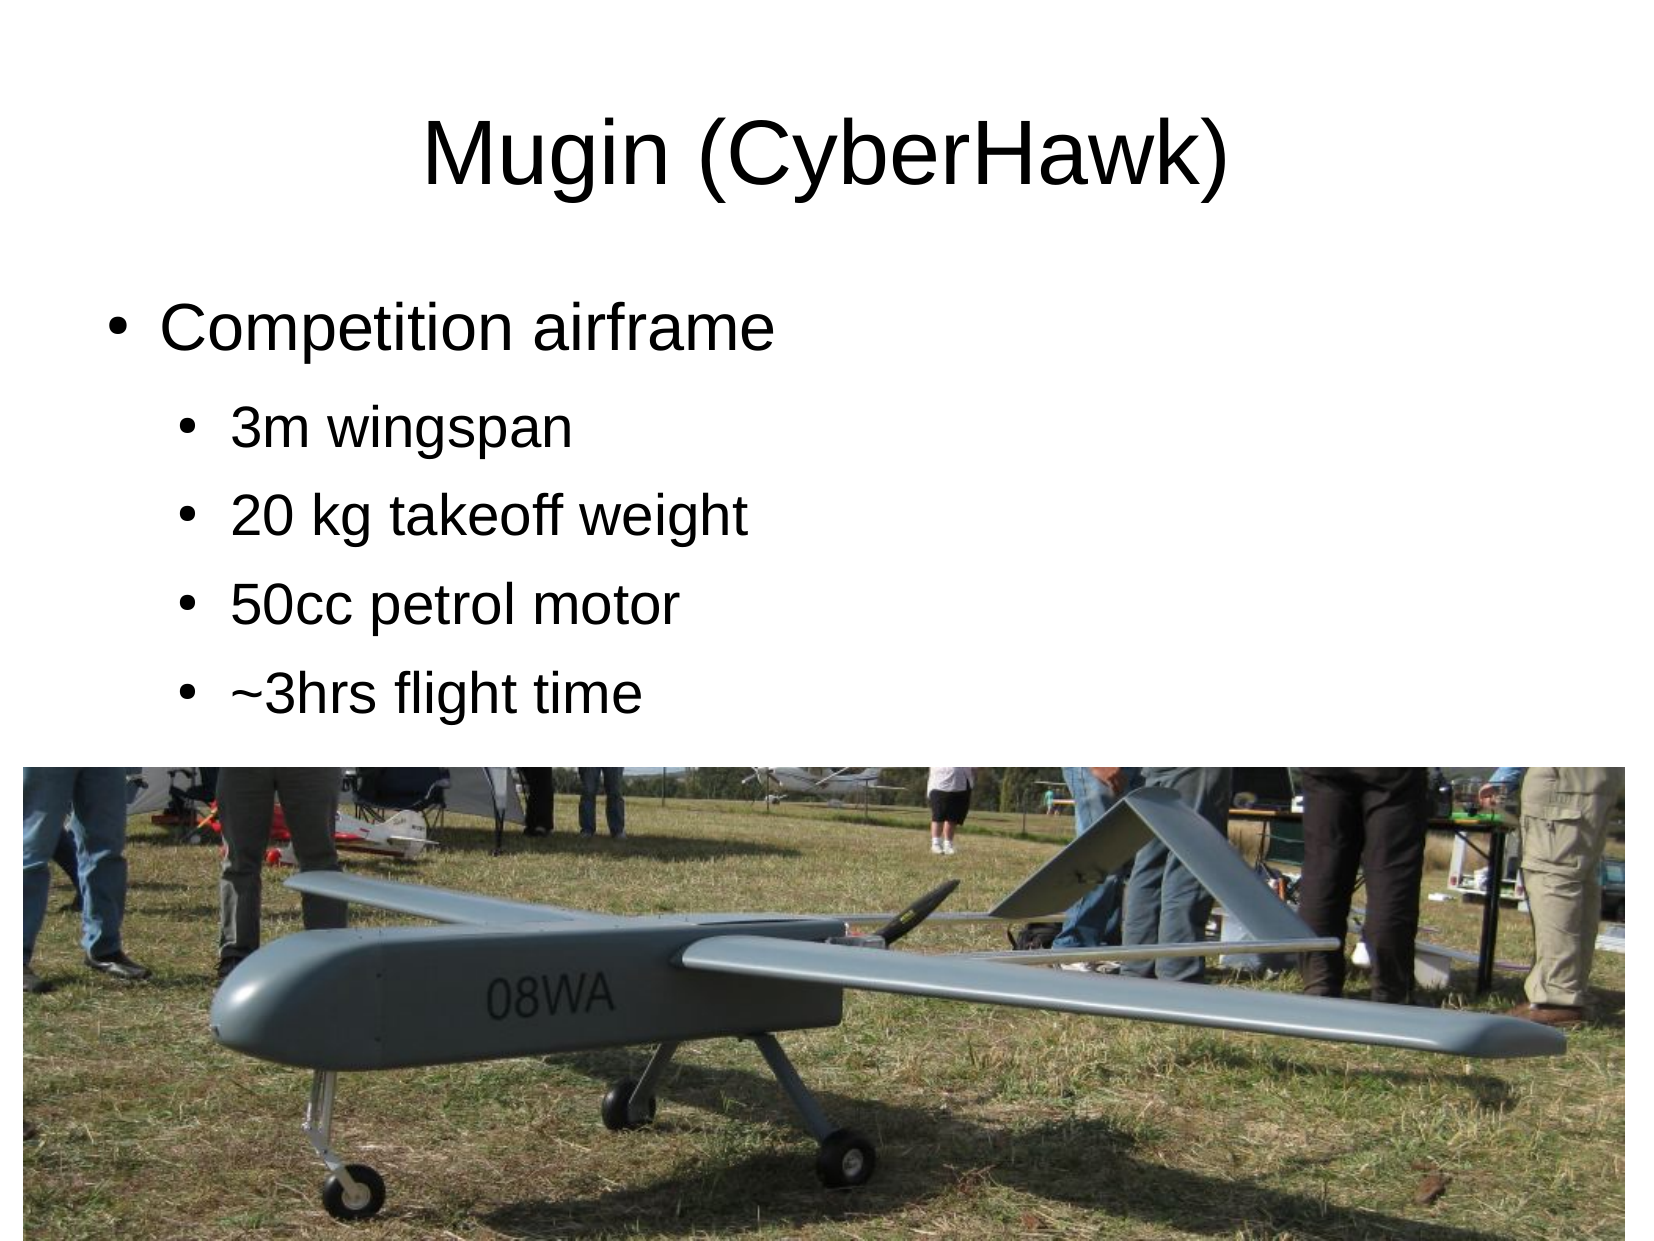

# Mugin (CyberHawk)
Competition airframe
3m wingspan
20 kg takeoff weight
50cc petrol motor
~3hrs flight time